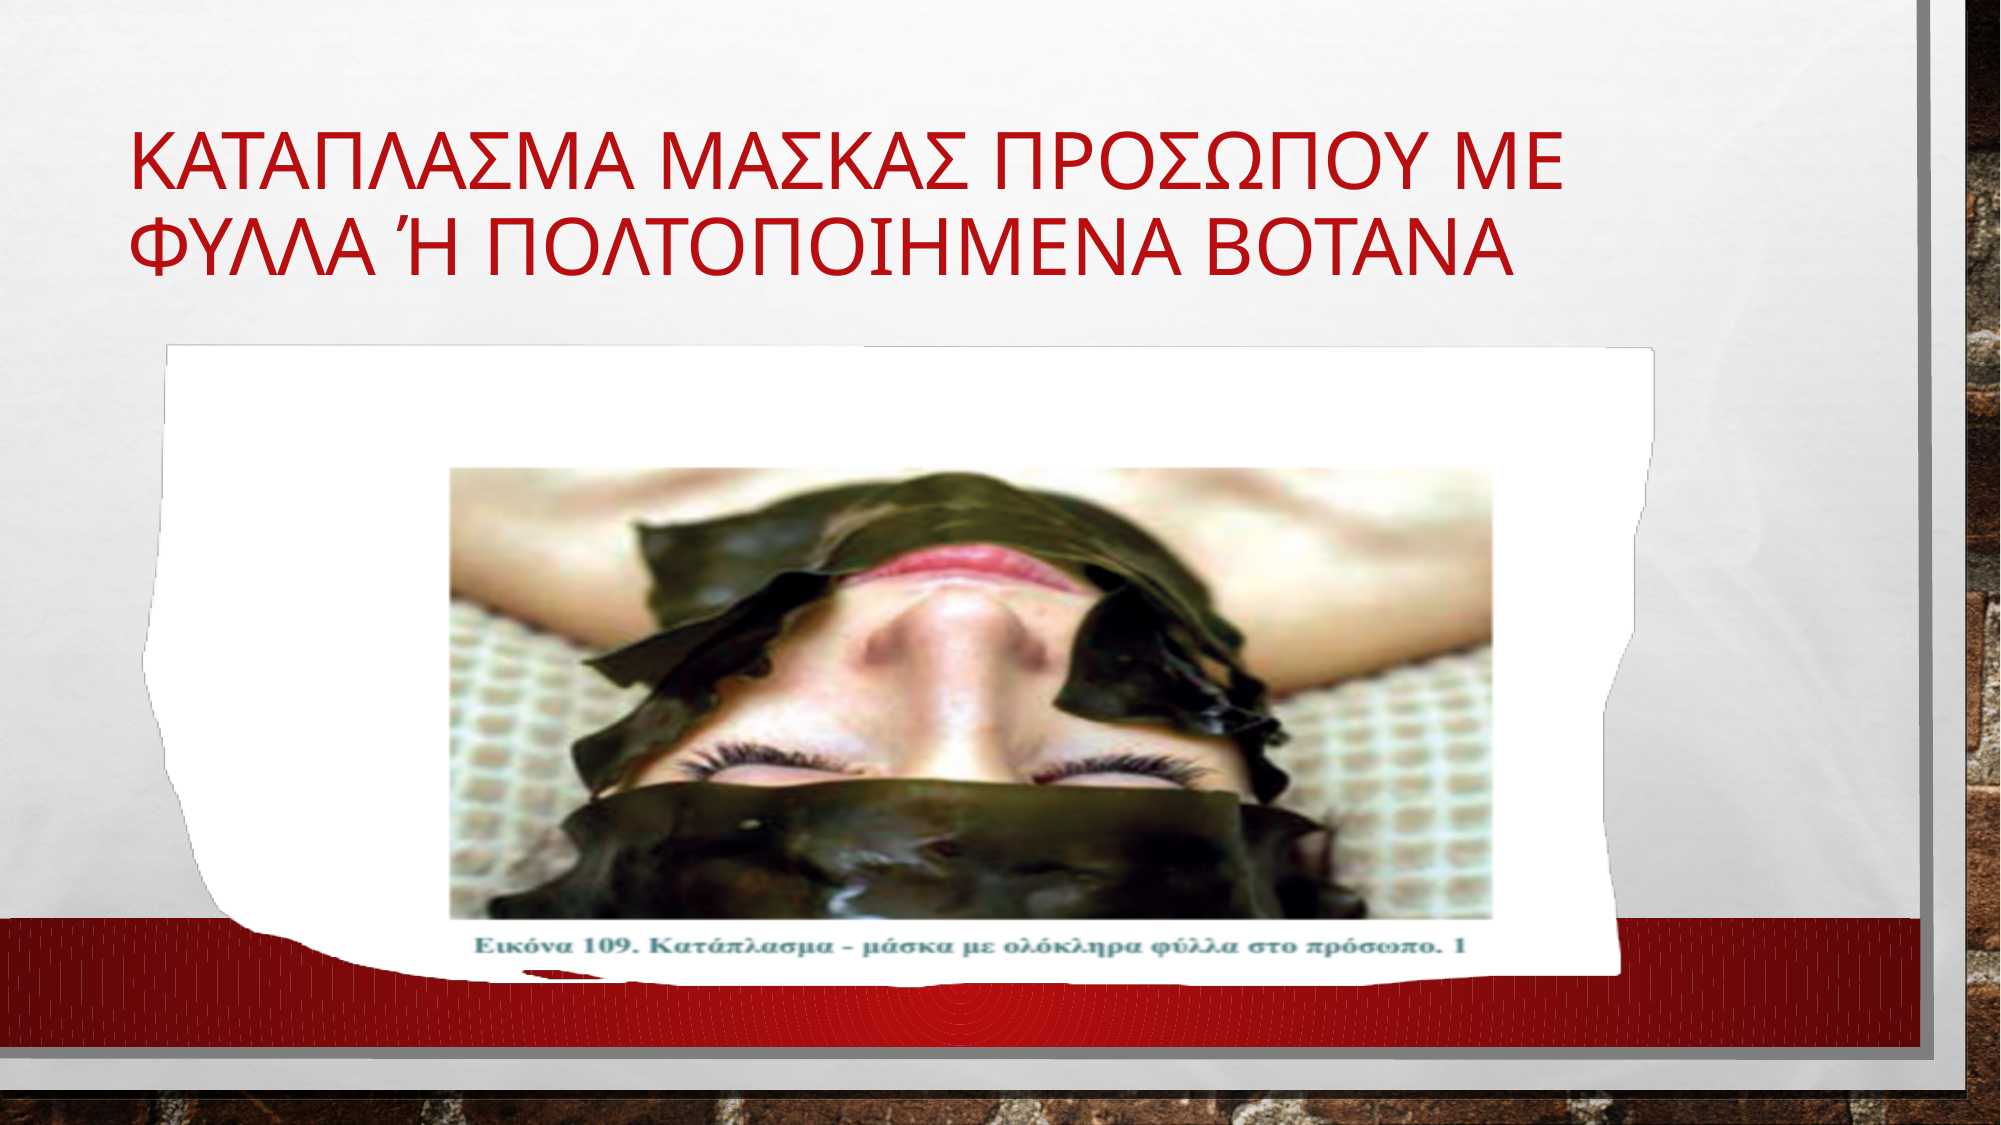

# Καταπλασμα μασκασ προσωπου με φυλλα ή πολτοποιημενα βοτανα